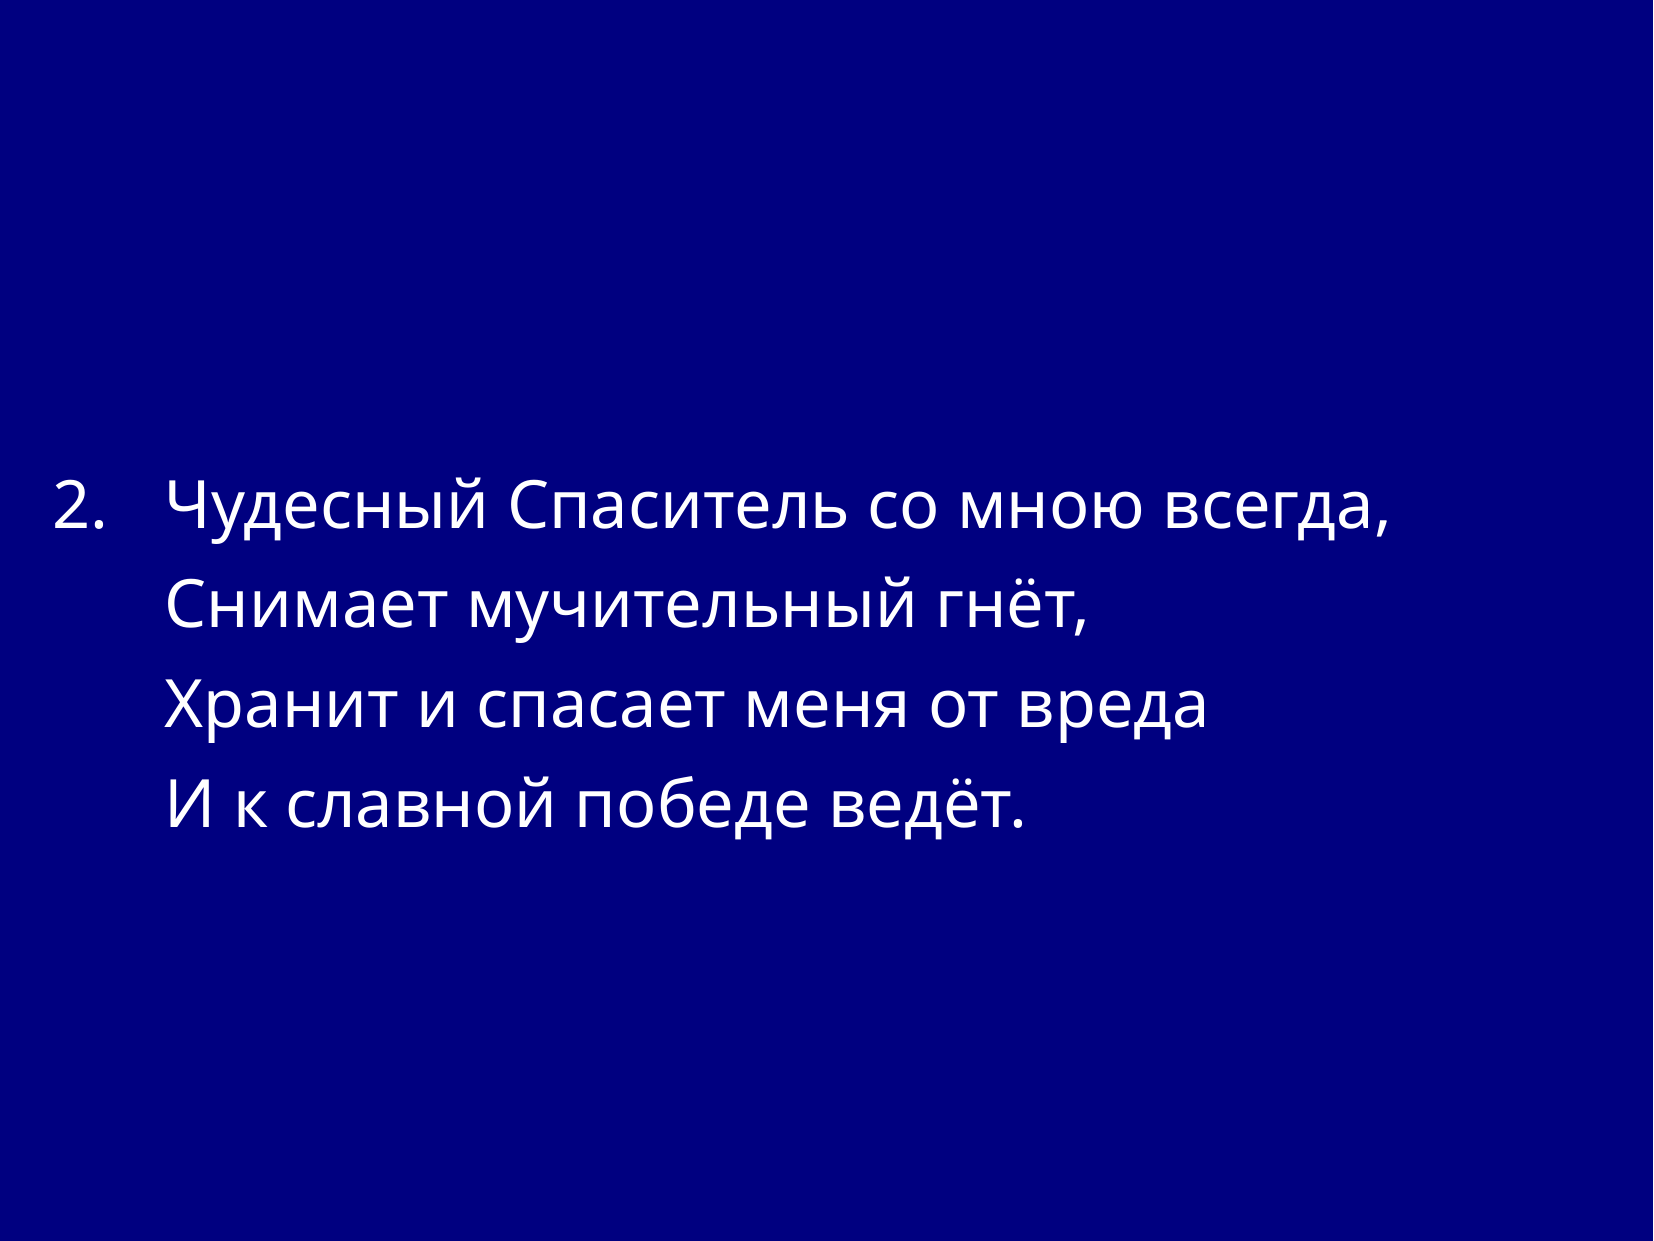

2.	Чудесный Спаситель со мною всегда,
	Снимает мучительный гнёт,
	Хранит и спасает меня от вреда
	И к славной победе ведёт.